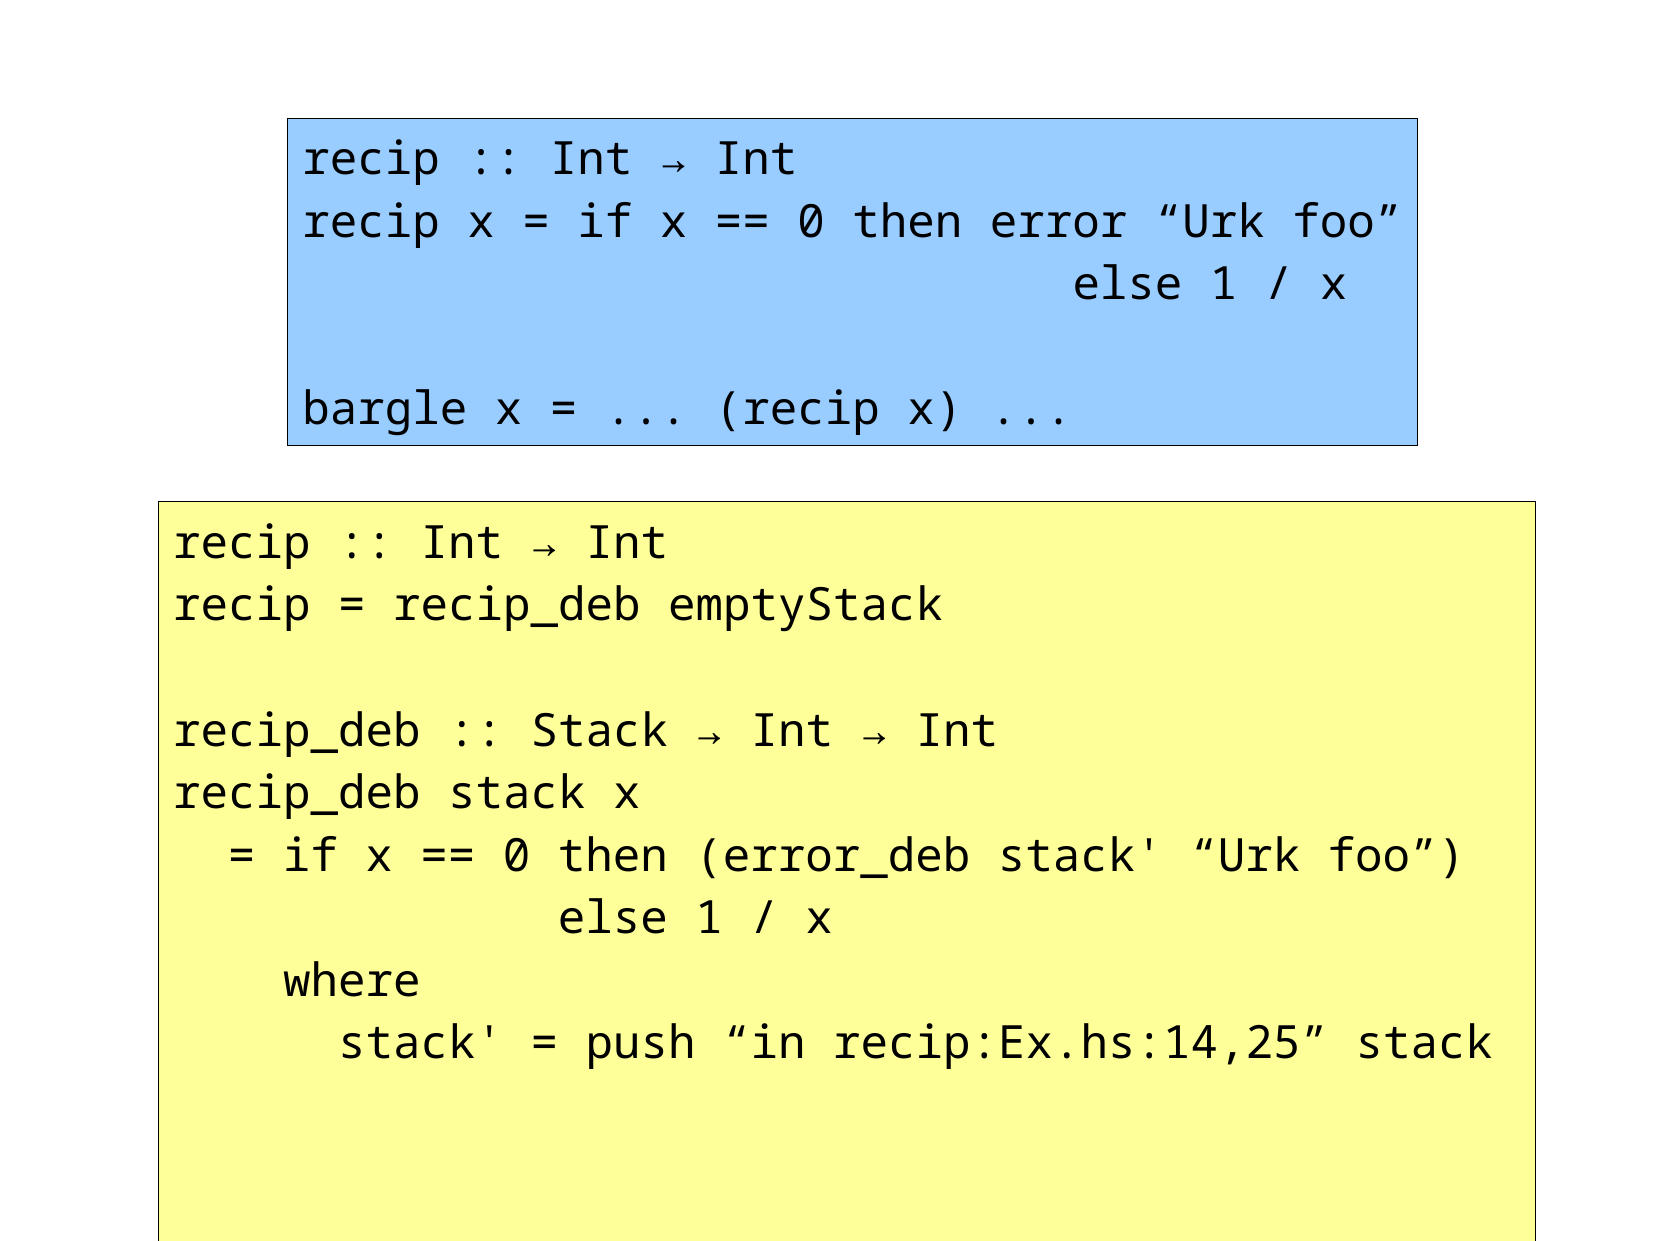

recip :: Int → Int
recip x = if x == 0 then error “Urk foo”
 else 1 / x
bargle x = ... (recip x) ...
recip :: Int → Int
recip = recip_deb emptyStack
recip_deb :: Stack → Int → Int
recip_deb stack x
 = if x == 0 then (error_deb stack' “Urk foo”)
 else 1 / x
 where
 stack' = push “in recip:Ex.hs:14,25” stack
bargle_deb stack x = ... (recip_deb stack' x) ...
 where
	 stack' = push “in bargle:Ex.hs:17,32”